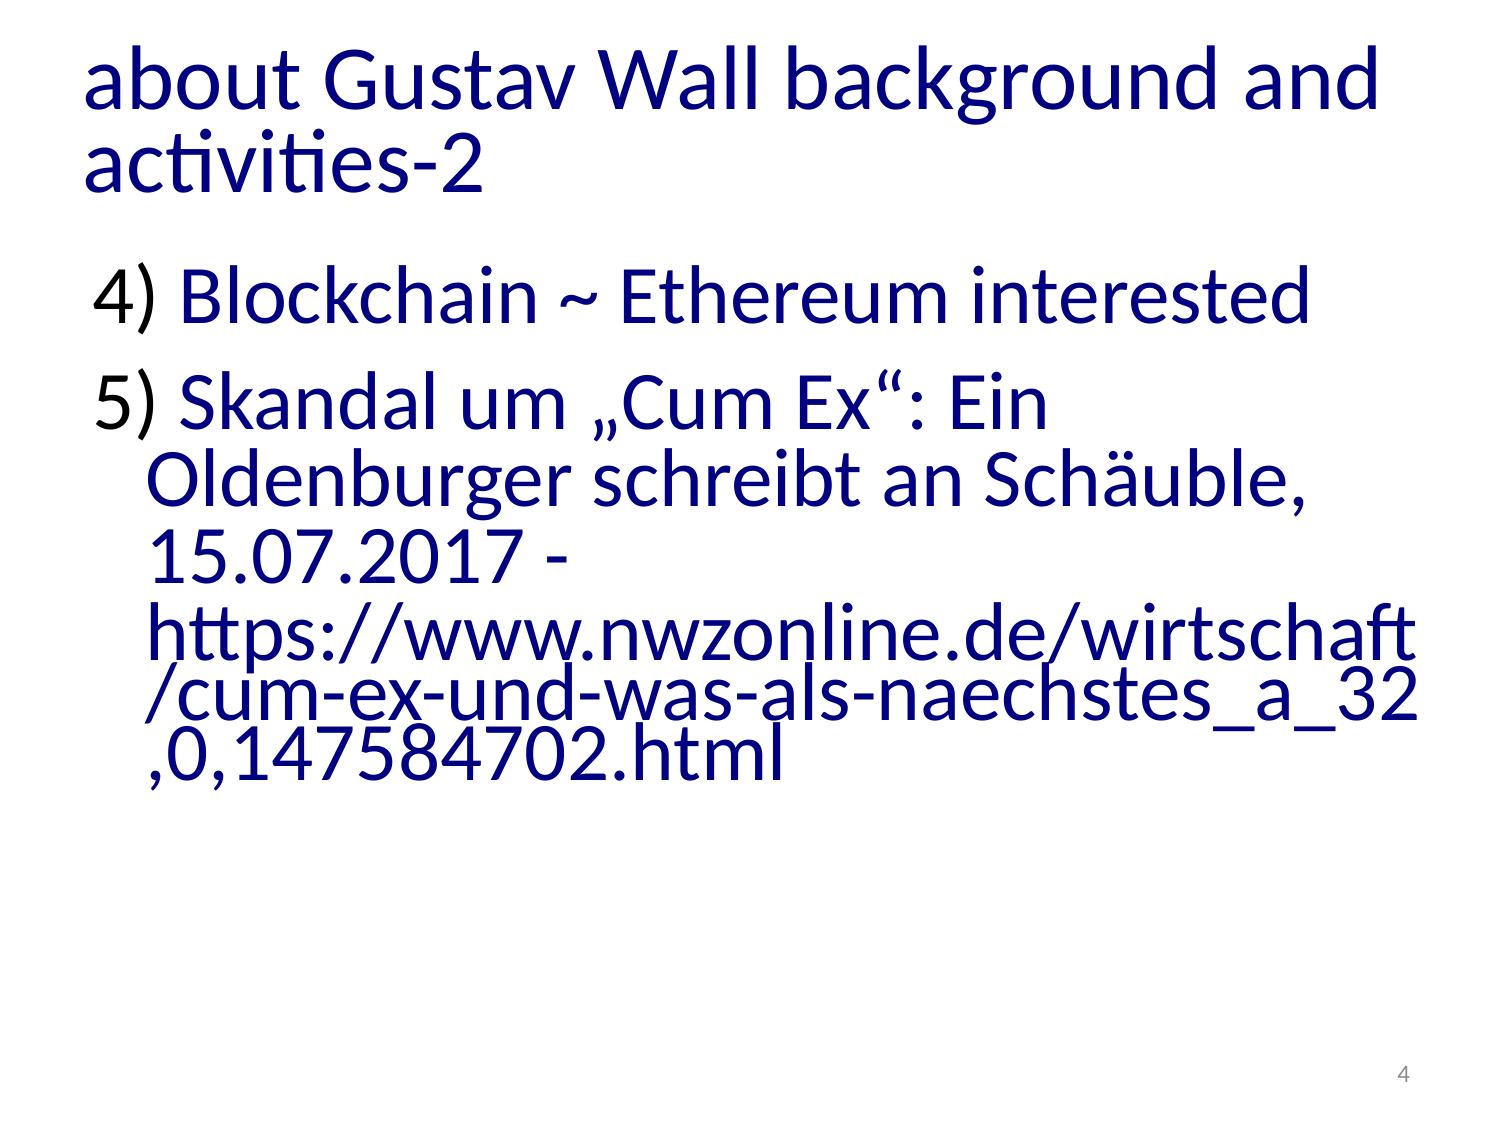

about Gustav Wall background and activities-2
# Blockchain ~ Ethereum interested
 Skandal um „Cum Ex“: Ein Oldenburger schreibt an Schäuble, 15.07.2017 - https://www.nwzonline.de/wirtschaft/cum-ex-und-was-als-naechstes_a_32,0,147584702.html
Gustav Wall
4